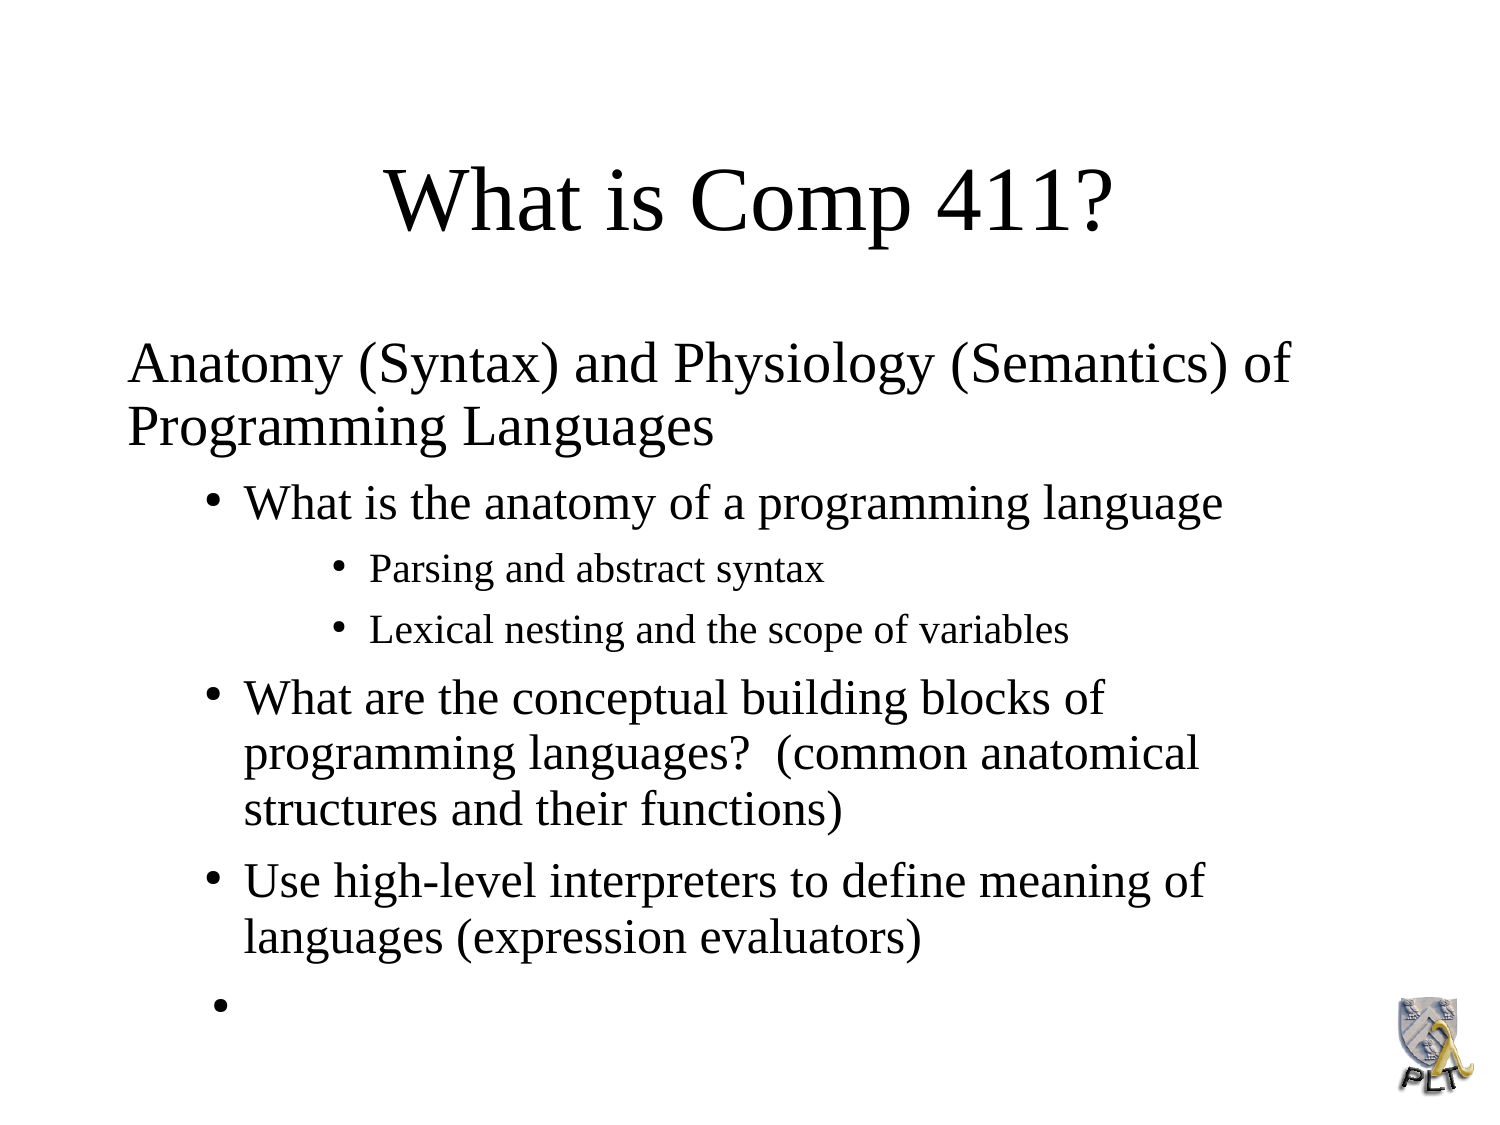

# What is Comp 411?
Anatomy (Syntax) and Physiology (Semantics) of Programming Languages
What is the anatomy of a programming language
Parsing and abstract syntax
Lexical nesting and the scope of variables
What are the conceptual building blocks of programming languages? (common anatomical structures and their functions)‏
Use high-level interpreters to define meaning of languages (expression evaluators)‏